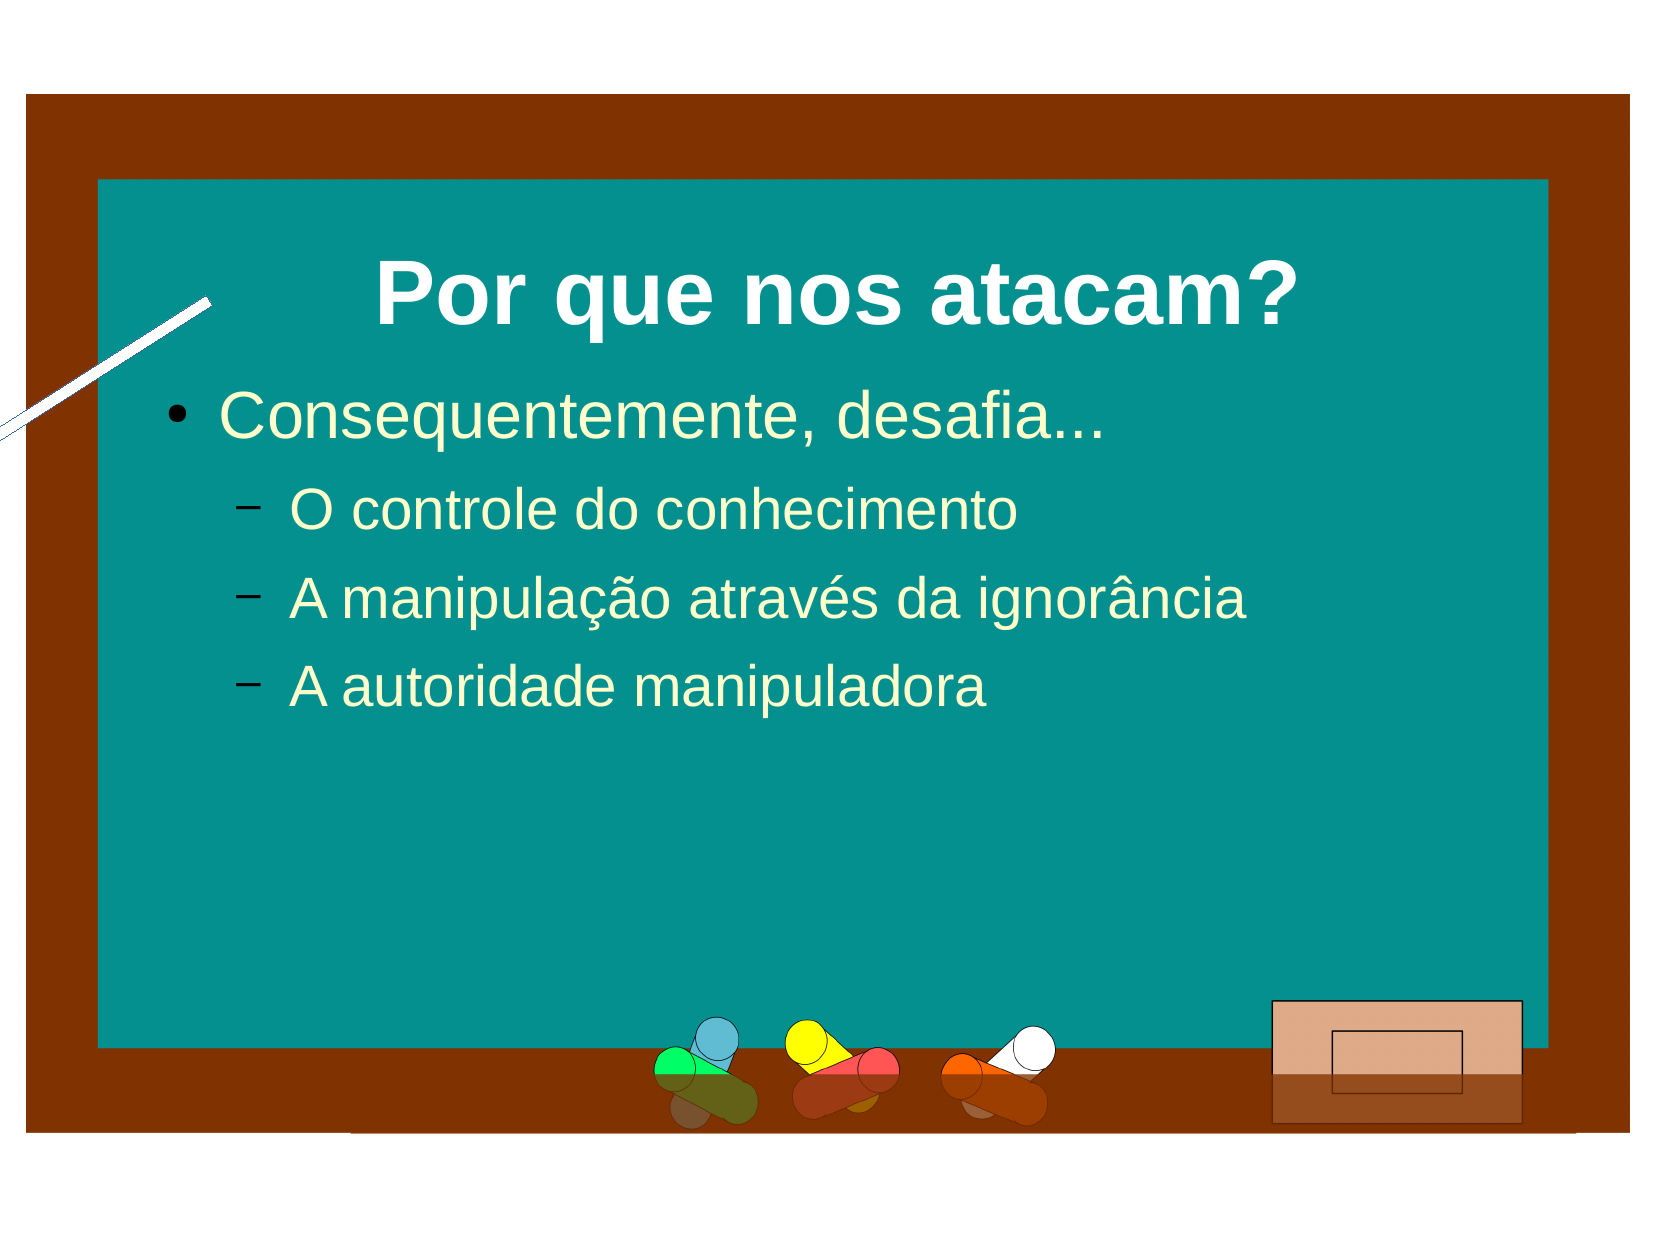

# Por que nos atacam?
Consequentemente, desafia...
O controle do conhecimento
A manipulação através da ignorância
A autoridade manipuladora